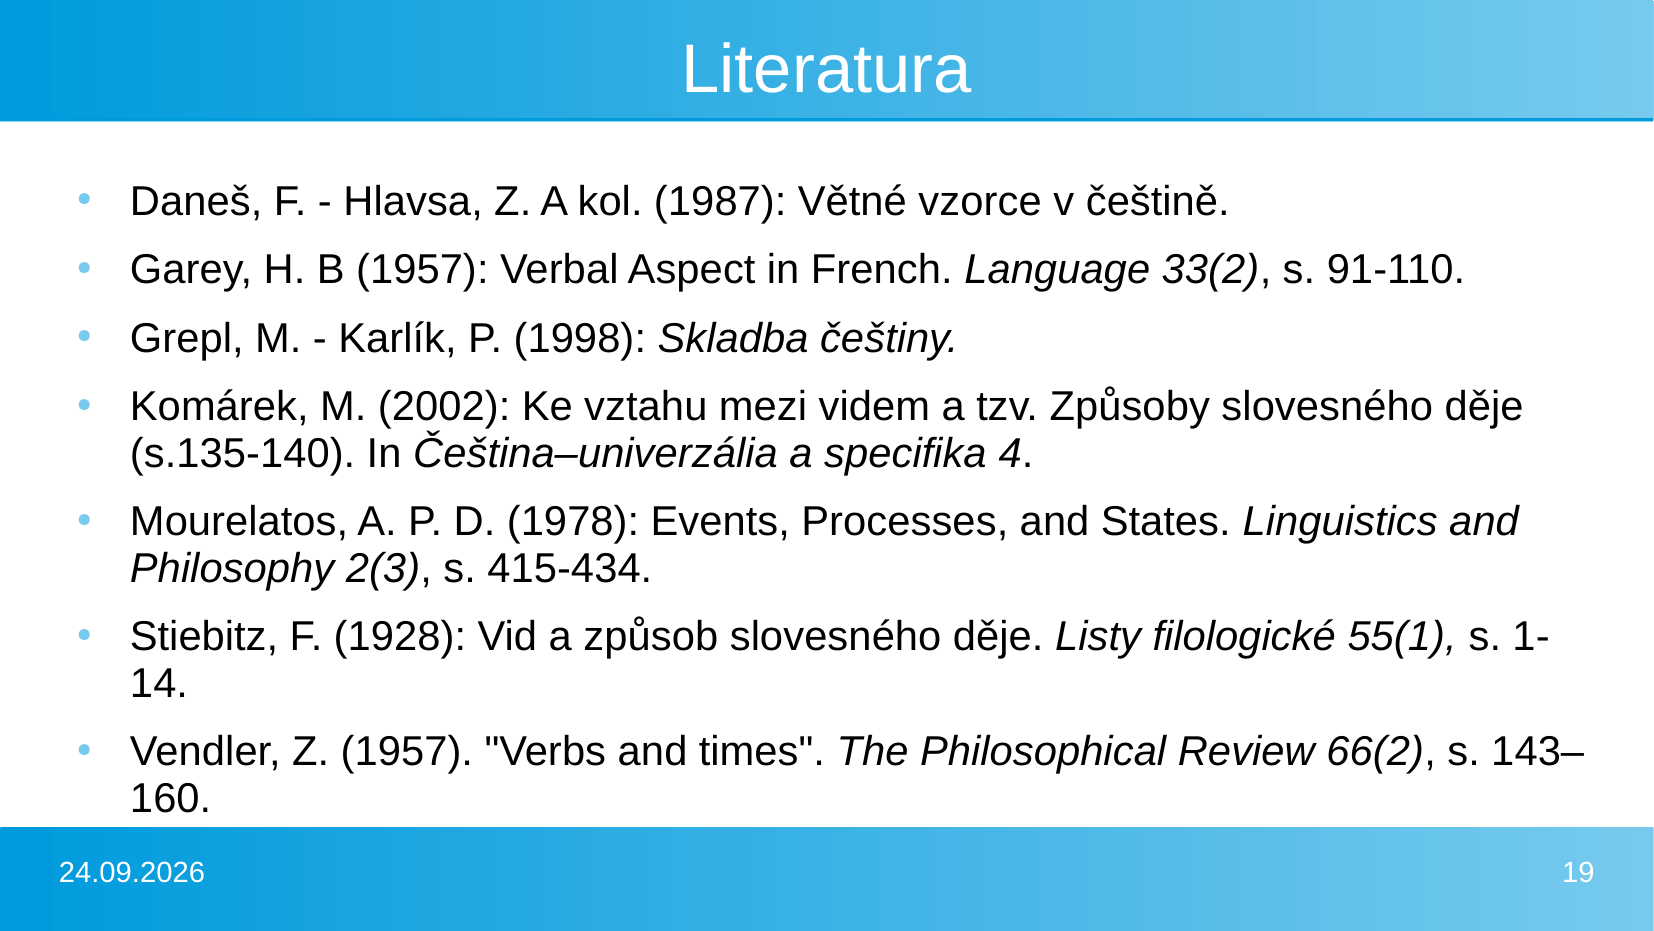

# Literatura
Daneš, F. - Hlavsa, Z. A kol. (1987): Větné vzorce v češtině.
Garey, H. B (1957): Verbal Aspect in French. Language 33(2), s. 91-110.
Grepl, M. - Karlík, P. (1998): Skladba češtiny.
Komárek, M. (2002): Ke vztahu mezi videm a tzv. Způsoby slovesného děje (s.135-140). In Čeština–univerzália a specifika 4.
Mourelatos, A. P. D. (1978): Events, Processes, and States. Linguistics and Philosophy 2(3), s. 415-434.
Stiebitz, F. (1928): Vid a způsob slovesného děje. Listy filologické 55(1), s. 1-14.
Vendler, Z. (1957). "Verbs and times". The Philosophical Review 66(2), s. 143–160.
19